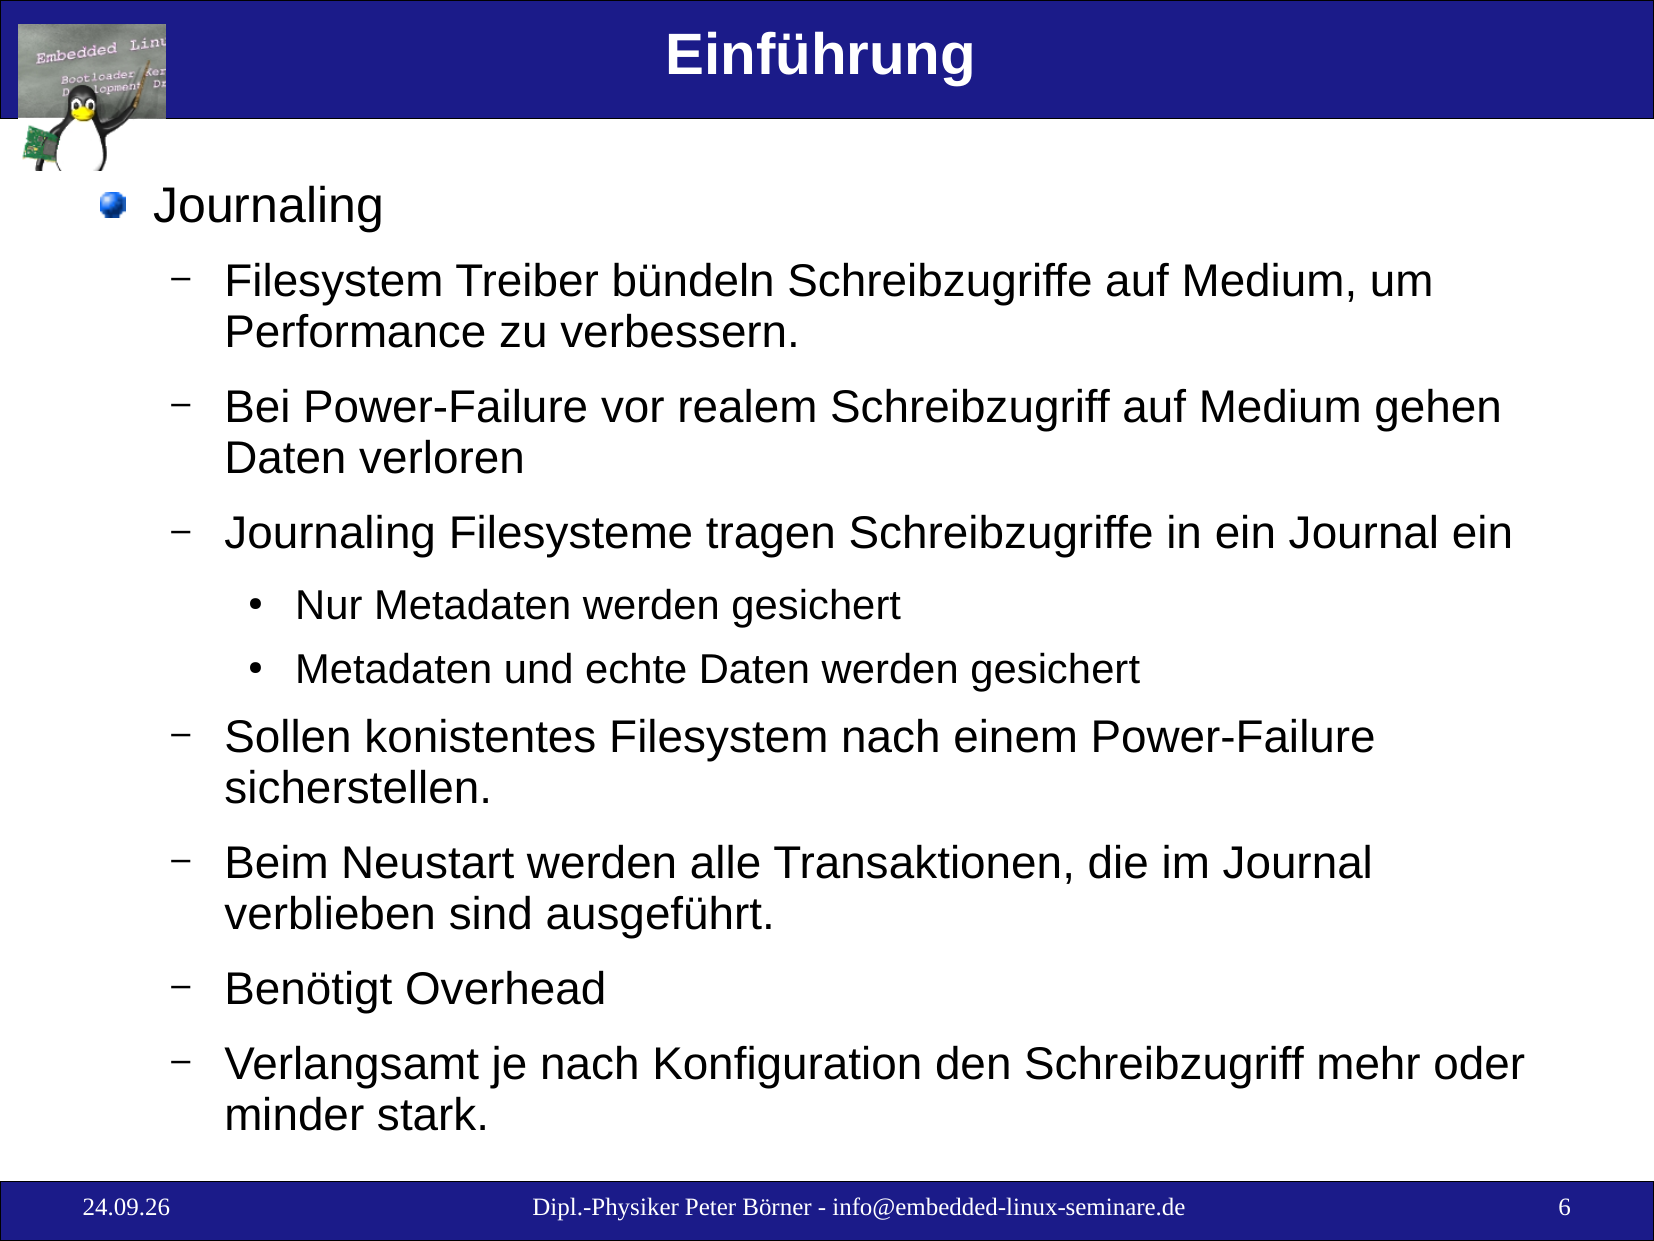

# Einführung
Journaling
Filesystem Treiber bündeln Schreibzugriffe auf Medium, um Performance zu verbessern.
Bei Power-Failure vor realem Schreibzugriff auf Medium gehen Daten verloren
Journaling Filesysteme tragen Schreibzugriffe in ein Journal ein
Nur Metadaten werden gesichert
Metadaten und echte Daten werden gesichert
Sollen konistentes Filesystem nach einem Power-Failure sicherstellen.
Beim Neustart werden alle Transaktionen, die im Journal verblieben sind ausgeführt.
Benötigt Overhead
Verlangsamt je nach Konfiguration den Schreibzugriff mehr oder minder stark.
 Dipl.-Physiker Peter Börner - info@embedded-linux-seminare.de
6